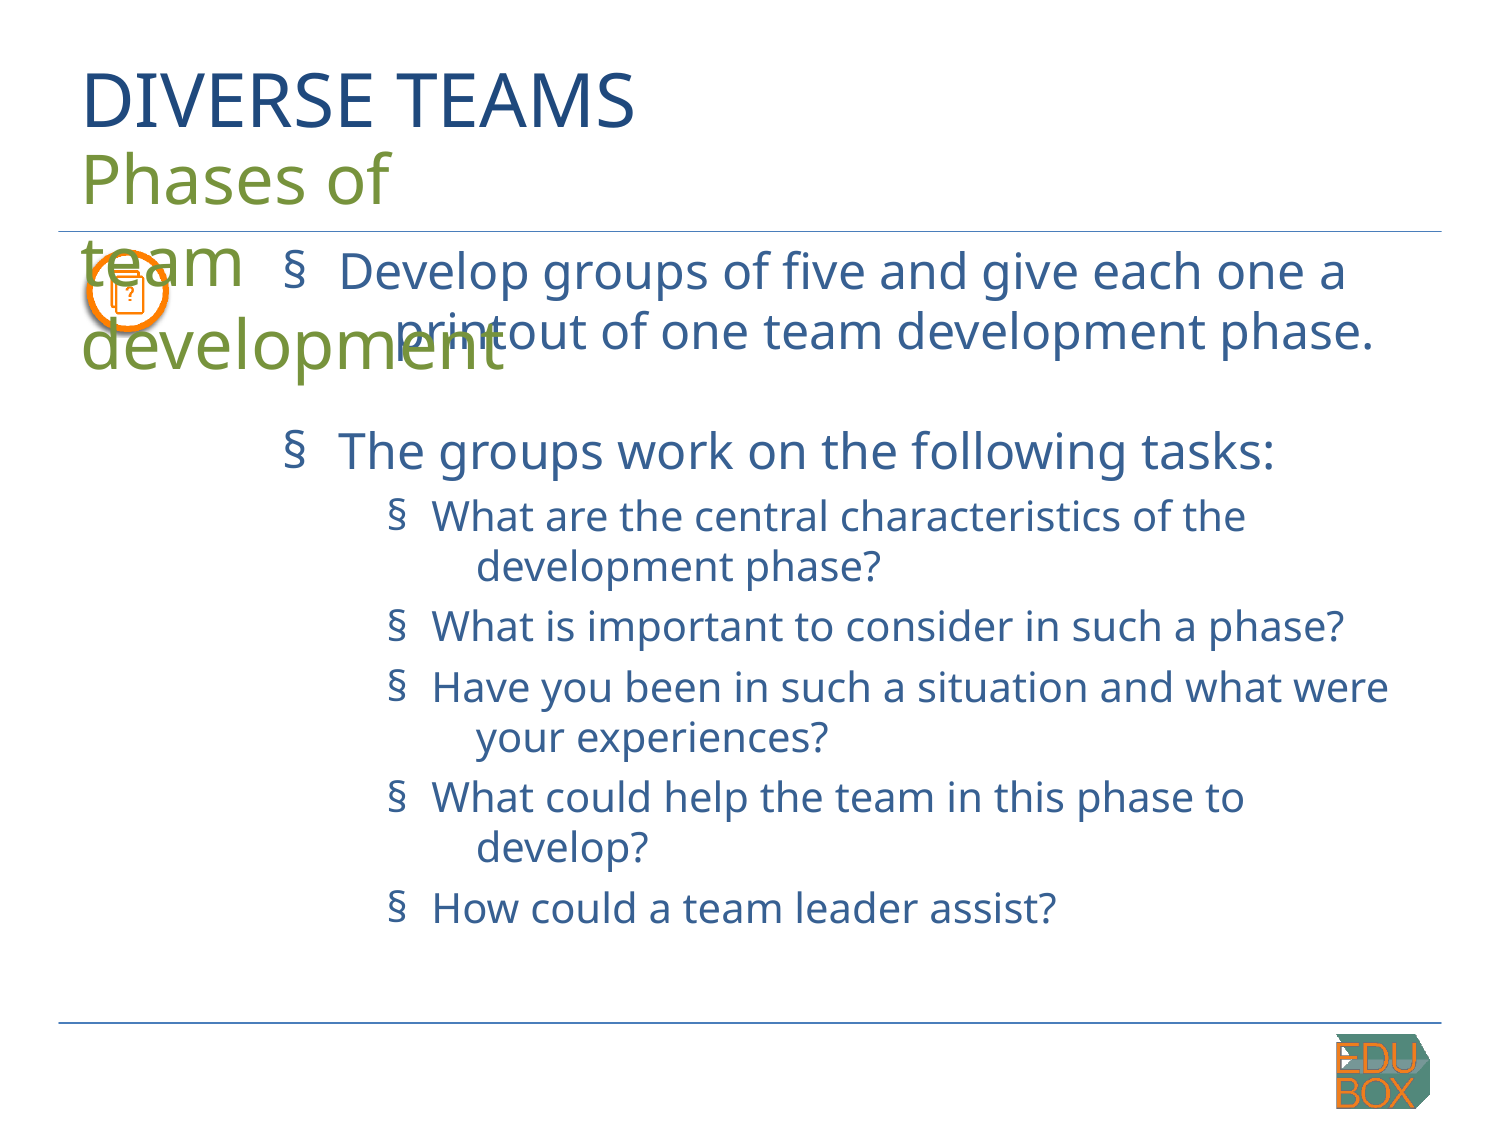

# DIVERSE TEAMS
Phases of team development
Develop groups of five and give each one a printout of one team development phase.
The groups work on the following tasks:
What are the central characteristics of the development phase?
What is important to consider in such a phase?
Have you been in such a situation and what were your experiences?
What could help the team in this phase to develop?
How could a team leader assist?